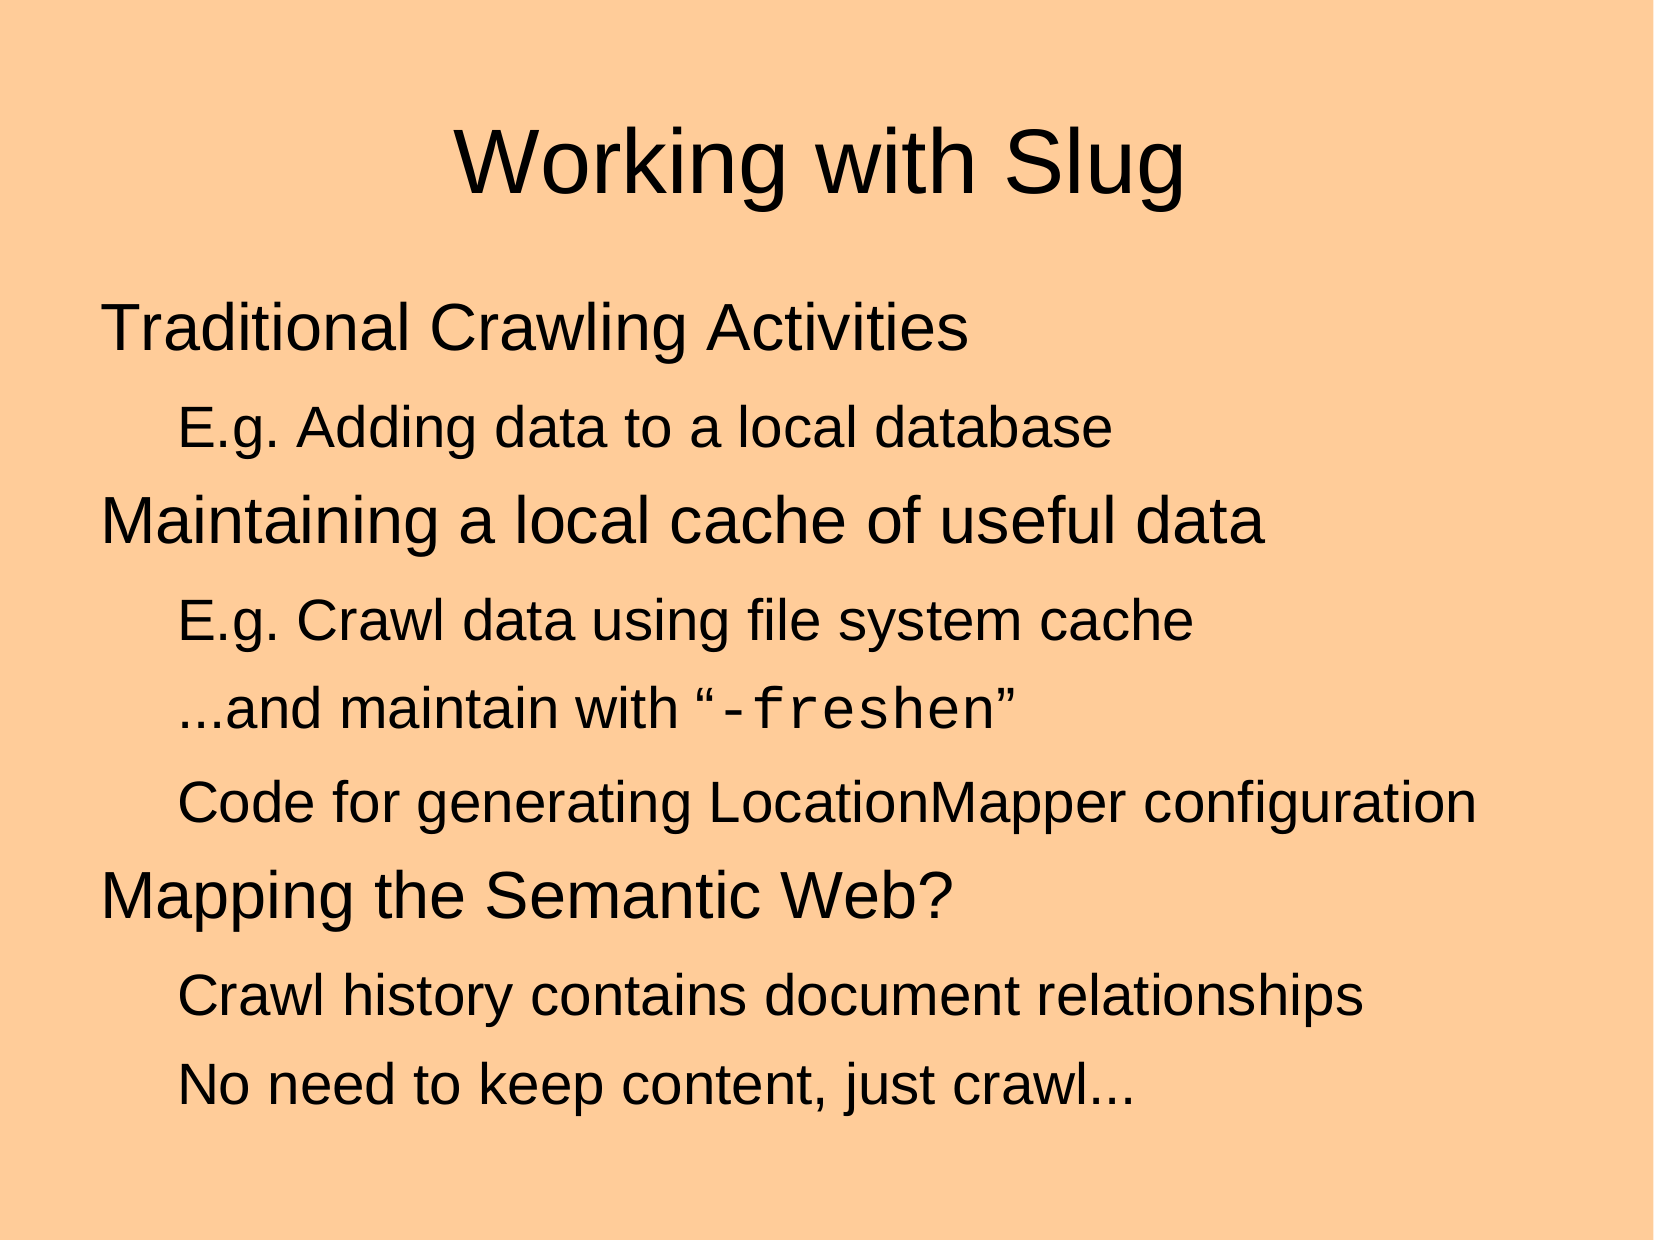

# Working with Slug
Traditional Crawling Activities
E.g. Adding data to a local database
Maintaining a local cache of useful data
E.g. Crawl data using file system cache
...and maintain with “-freshen”
Code for generating LocationMapper configuration
Mapping the Semantic Web?
Crawl history contains document relationships
No need to keep content, just crawl...